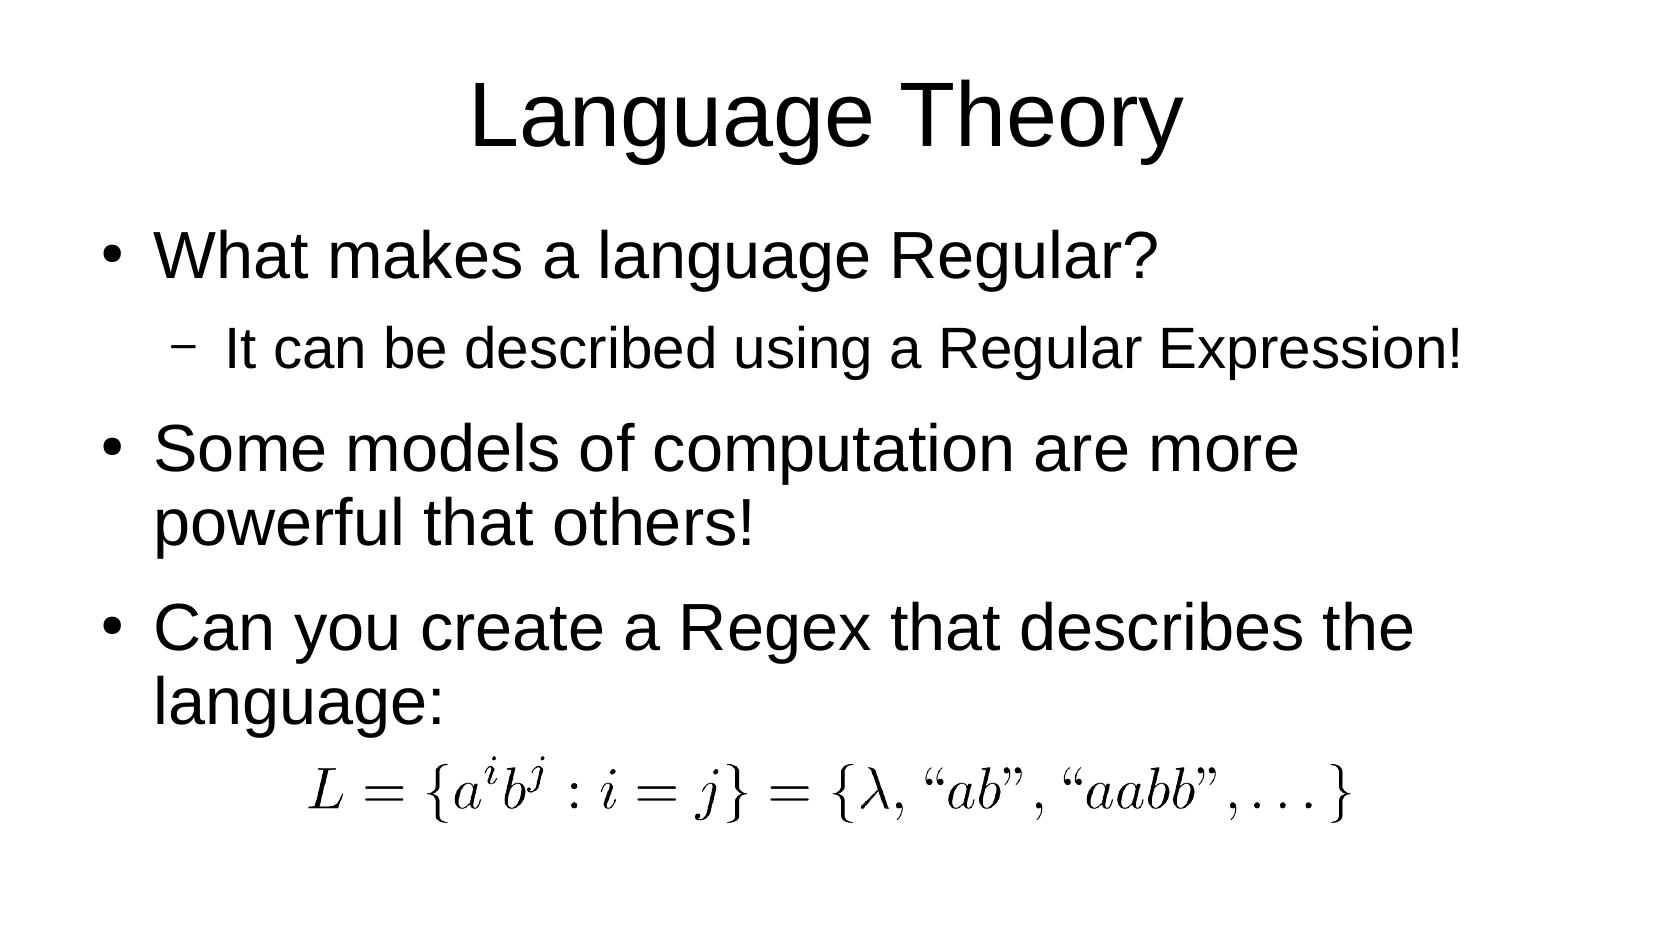

# Language Theory
What makes a language Regular?
It can be described using a Regular Expression!
Some models of computation are more powerful that others!
Can you create a Regex that describes the language: